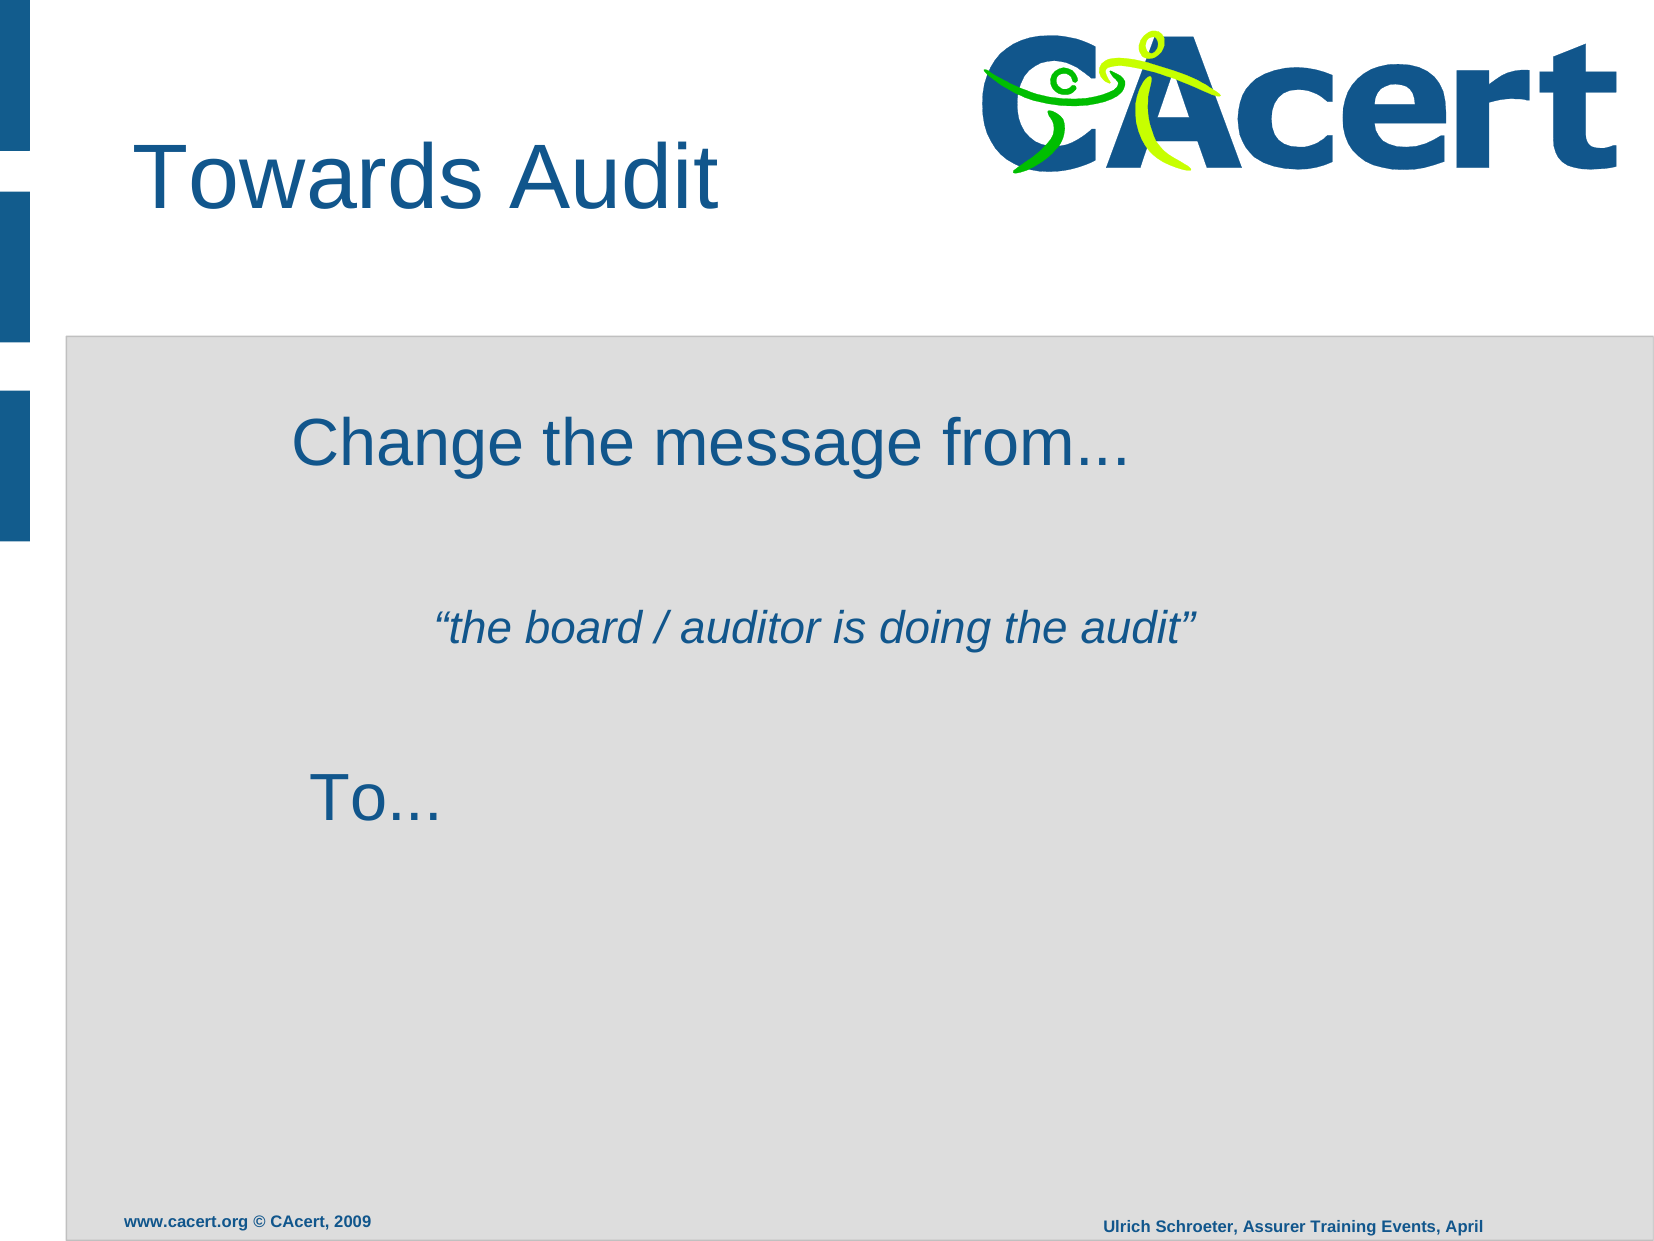

Towards Audit
Change the message from...
 “the board / auditor is doing the audit”
 To...